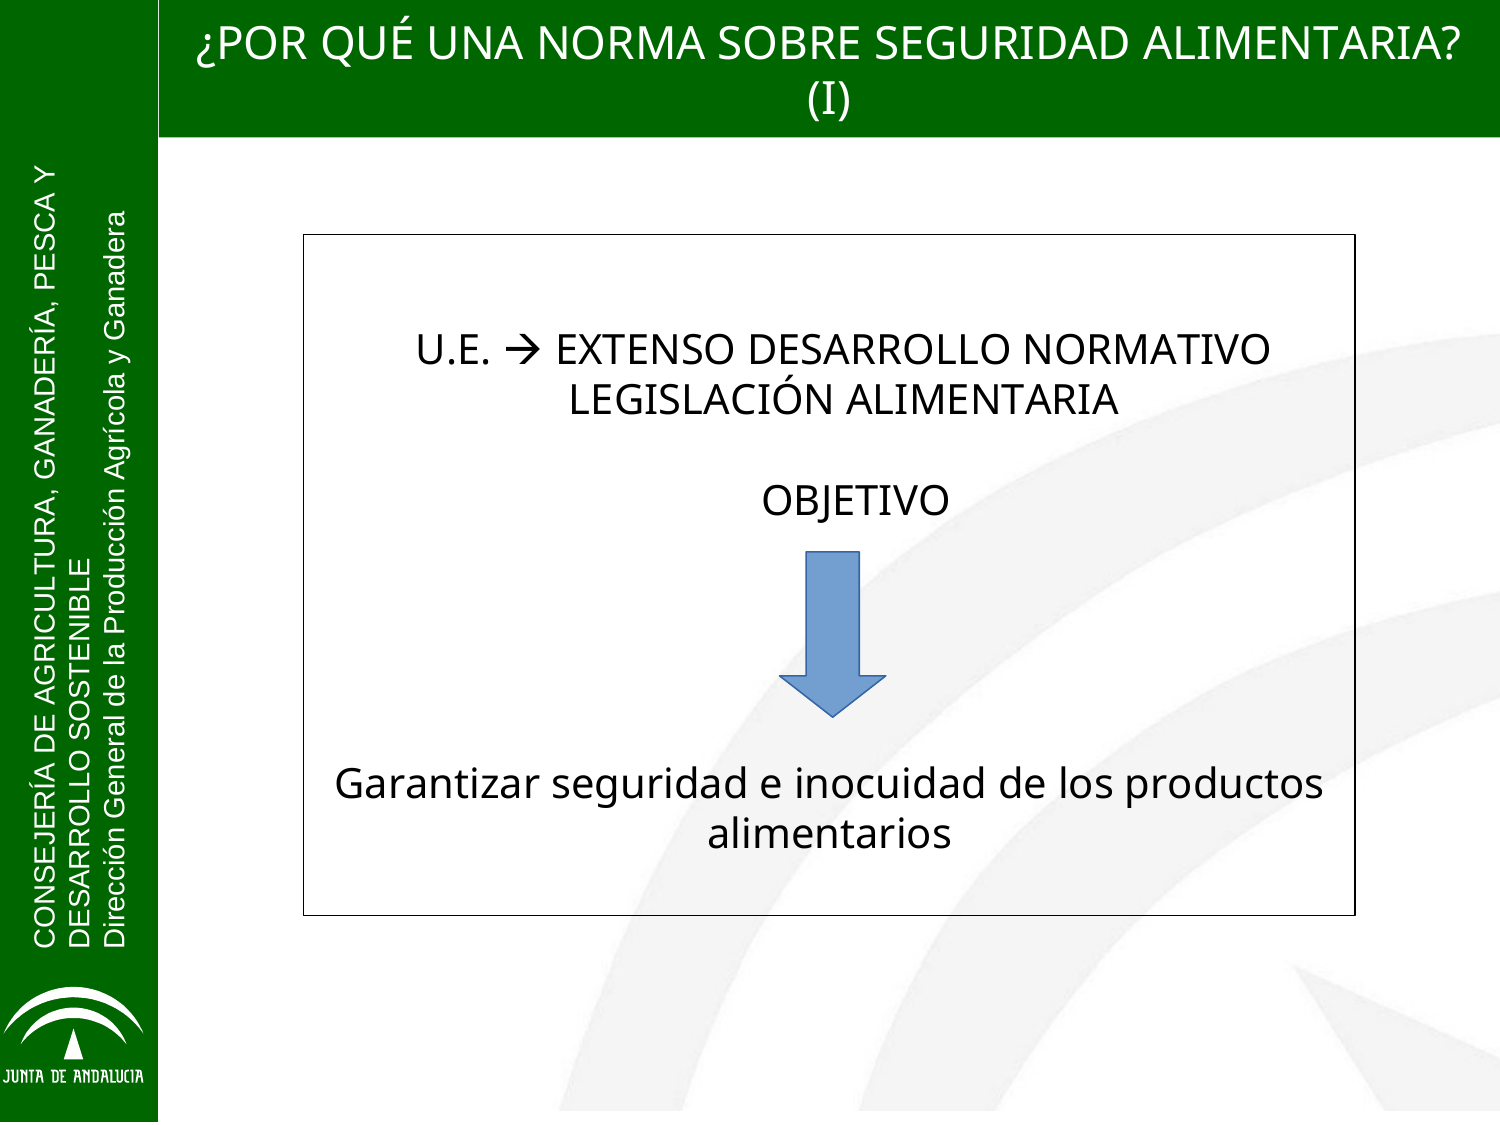

¿POR QUÉ UNA NORMA SOBRE SEGURIDAD ALIMENTARIA? (I)
U.E.  EXTENSO DESARROLLO NORMATIVO LEGISLACIÓN ALIMENTARIA
 OBJETIVO
Garantizar seguridad e inocuidad de los productos alimentarios